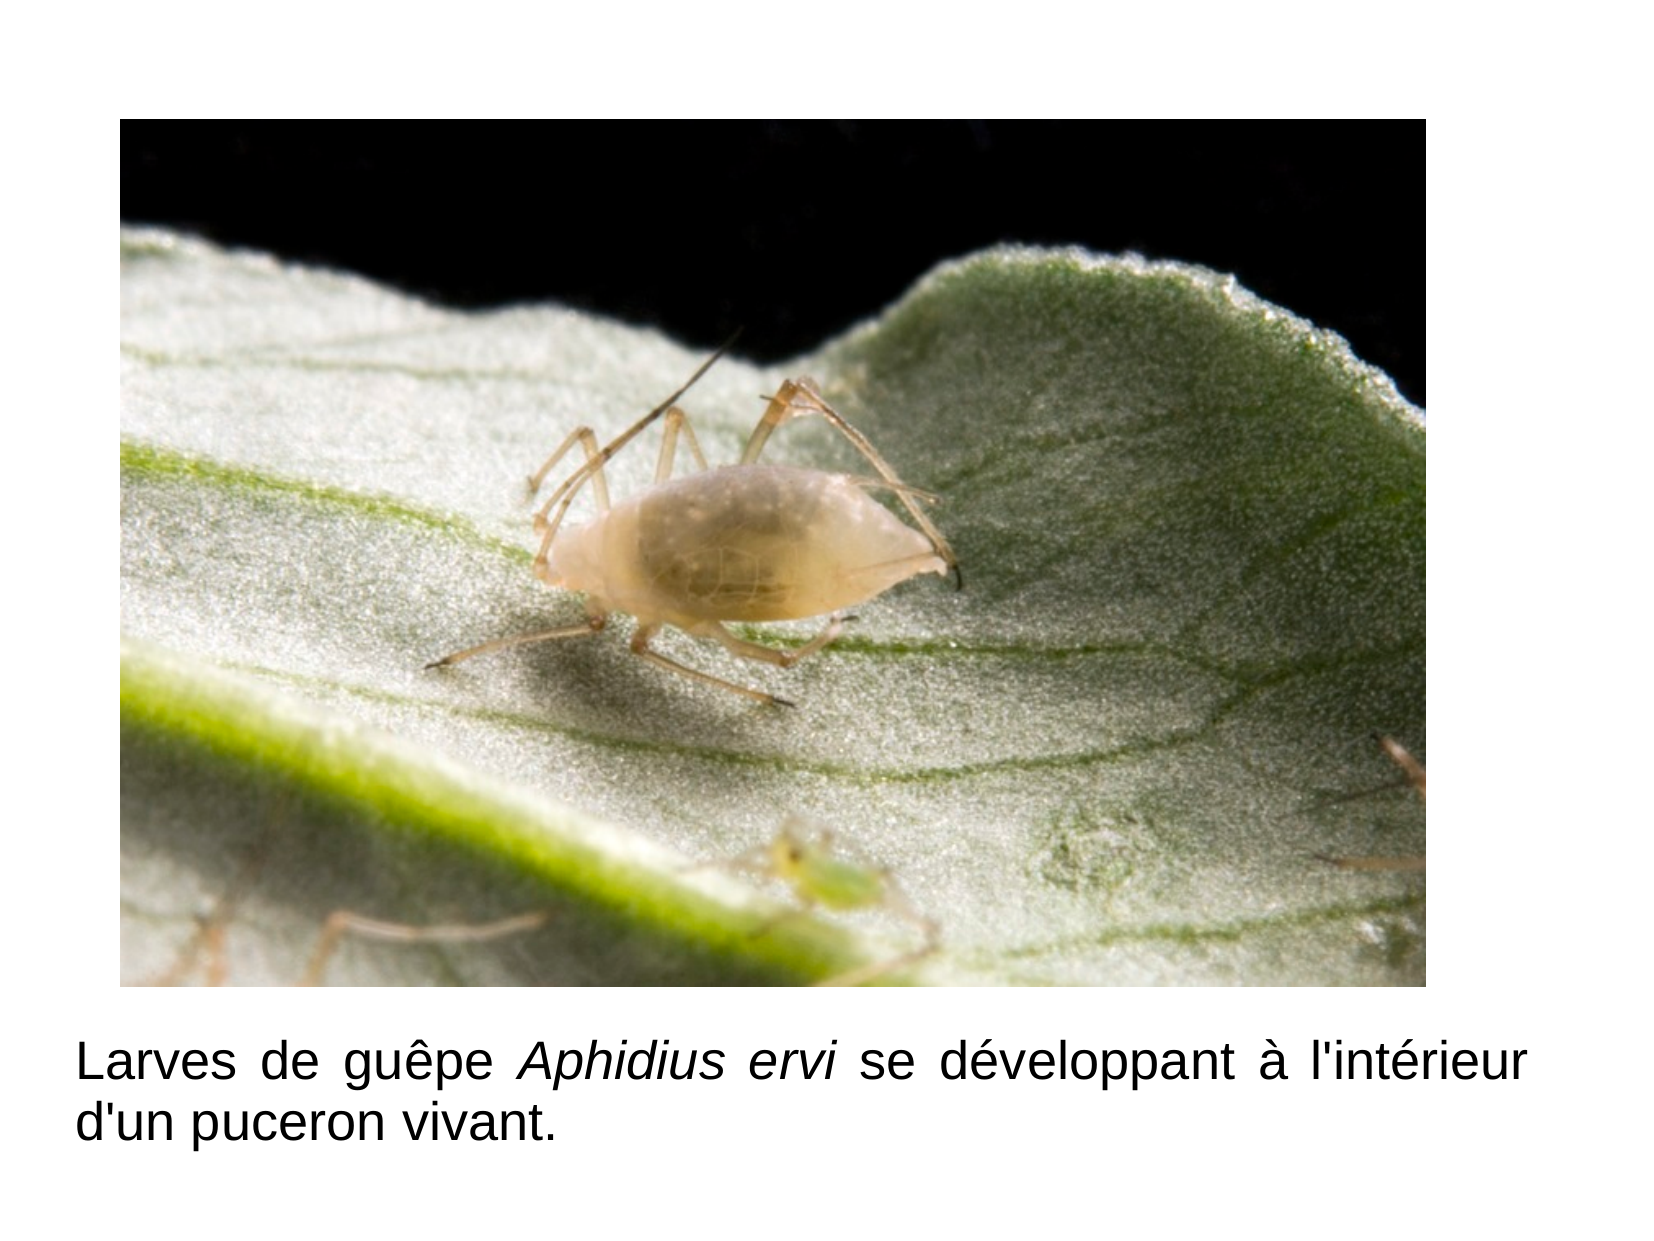

# Larves de guêpe Aphidius ervi se développant à l'intérieur d'un puceron vivant.